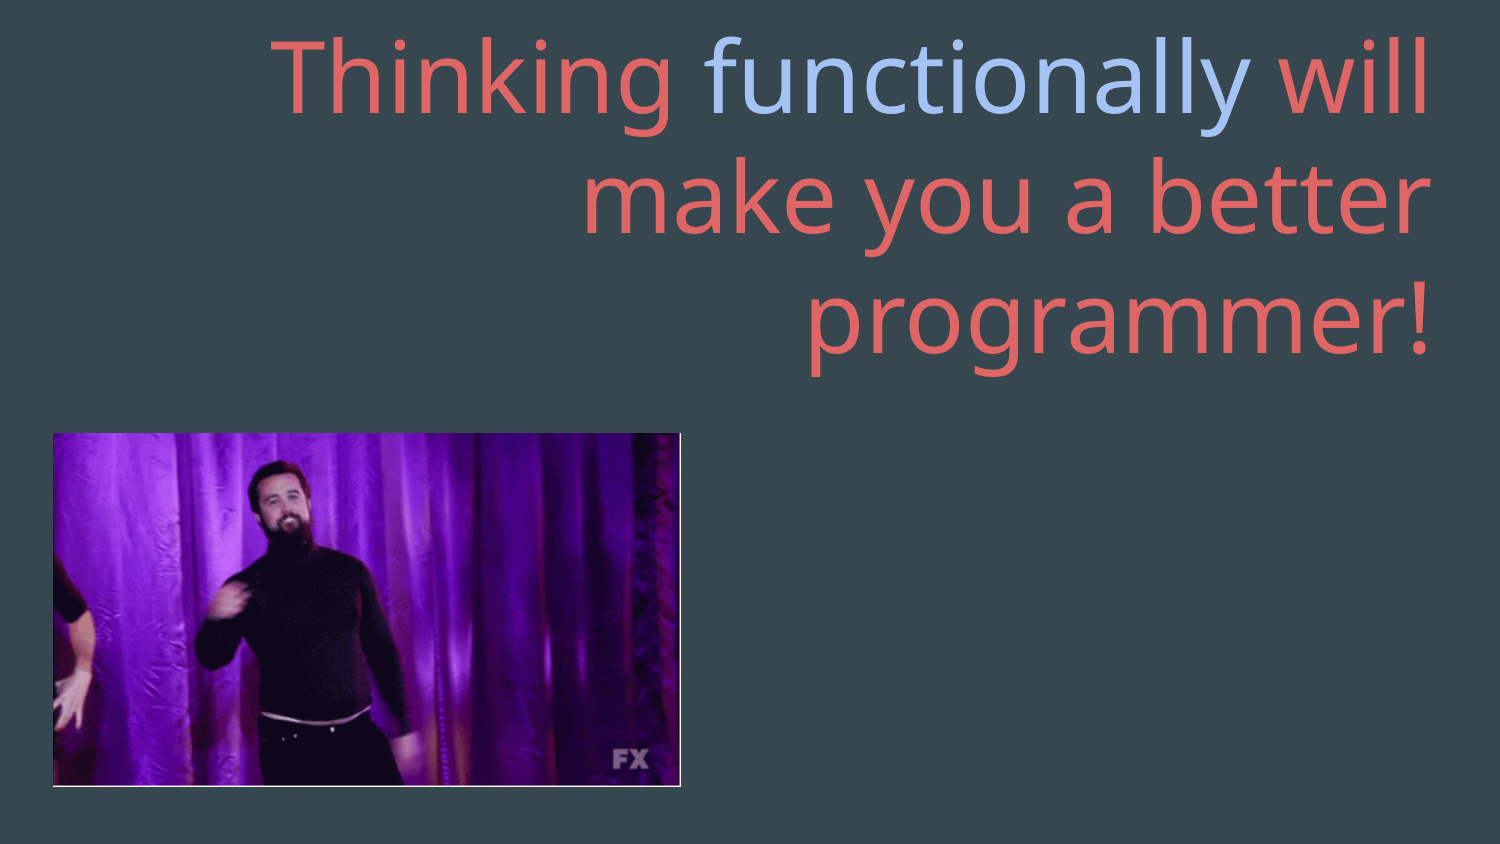

# Thinking functionally will make you a better programmer!